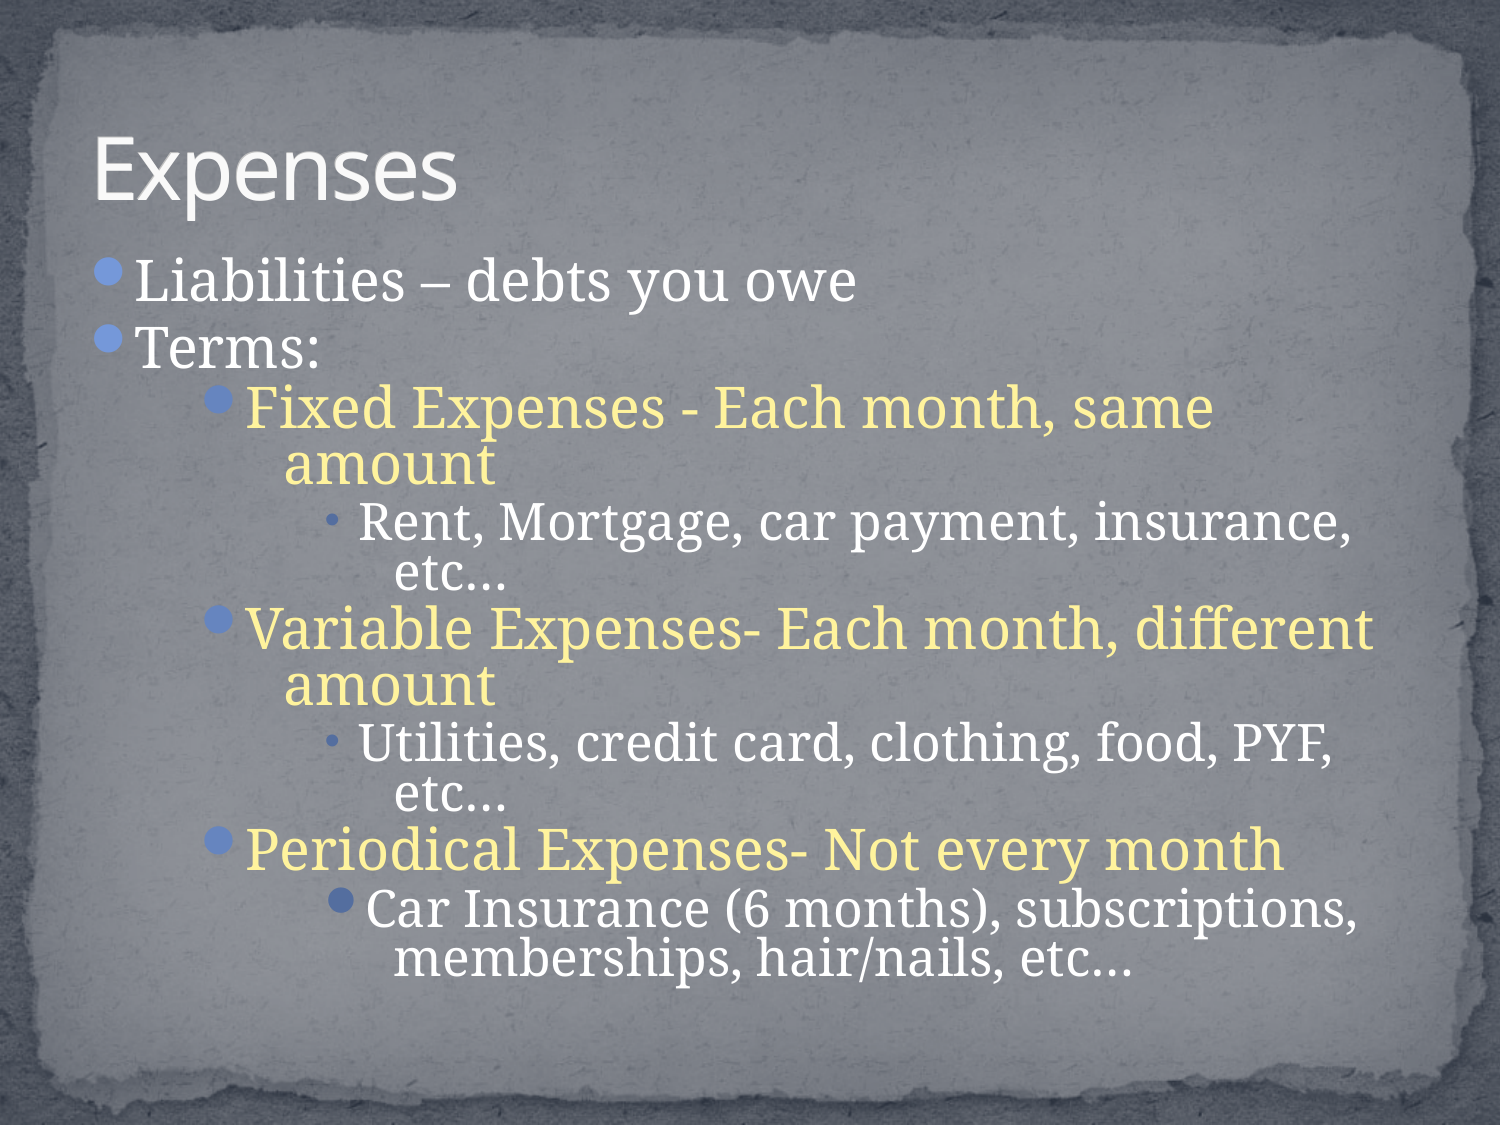

Expenses
# Liabilities – debts you owe
Terms:
Fixed Expenses - Each month, same 	amount
Rent, Mortgage, car payment, insurance, etc…
Variable Expenses- Each month, different amount
Utilities, credit card, clothing, food, PYF, etc…
Periodical Expenses- Not every month
Car Insurance (6 months), subscriptions, memberships, hair/nails, etc…